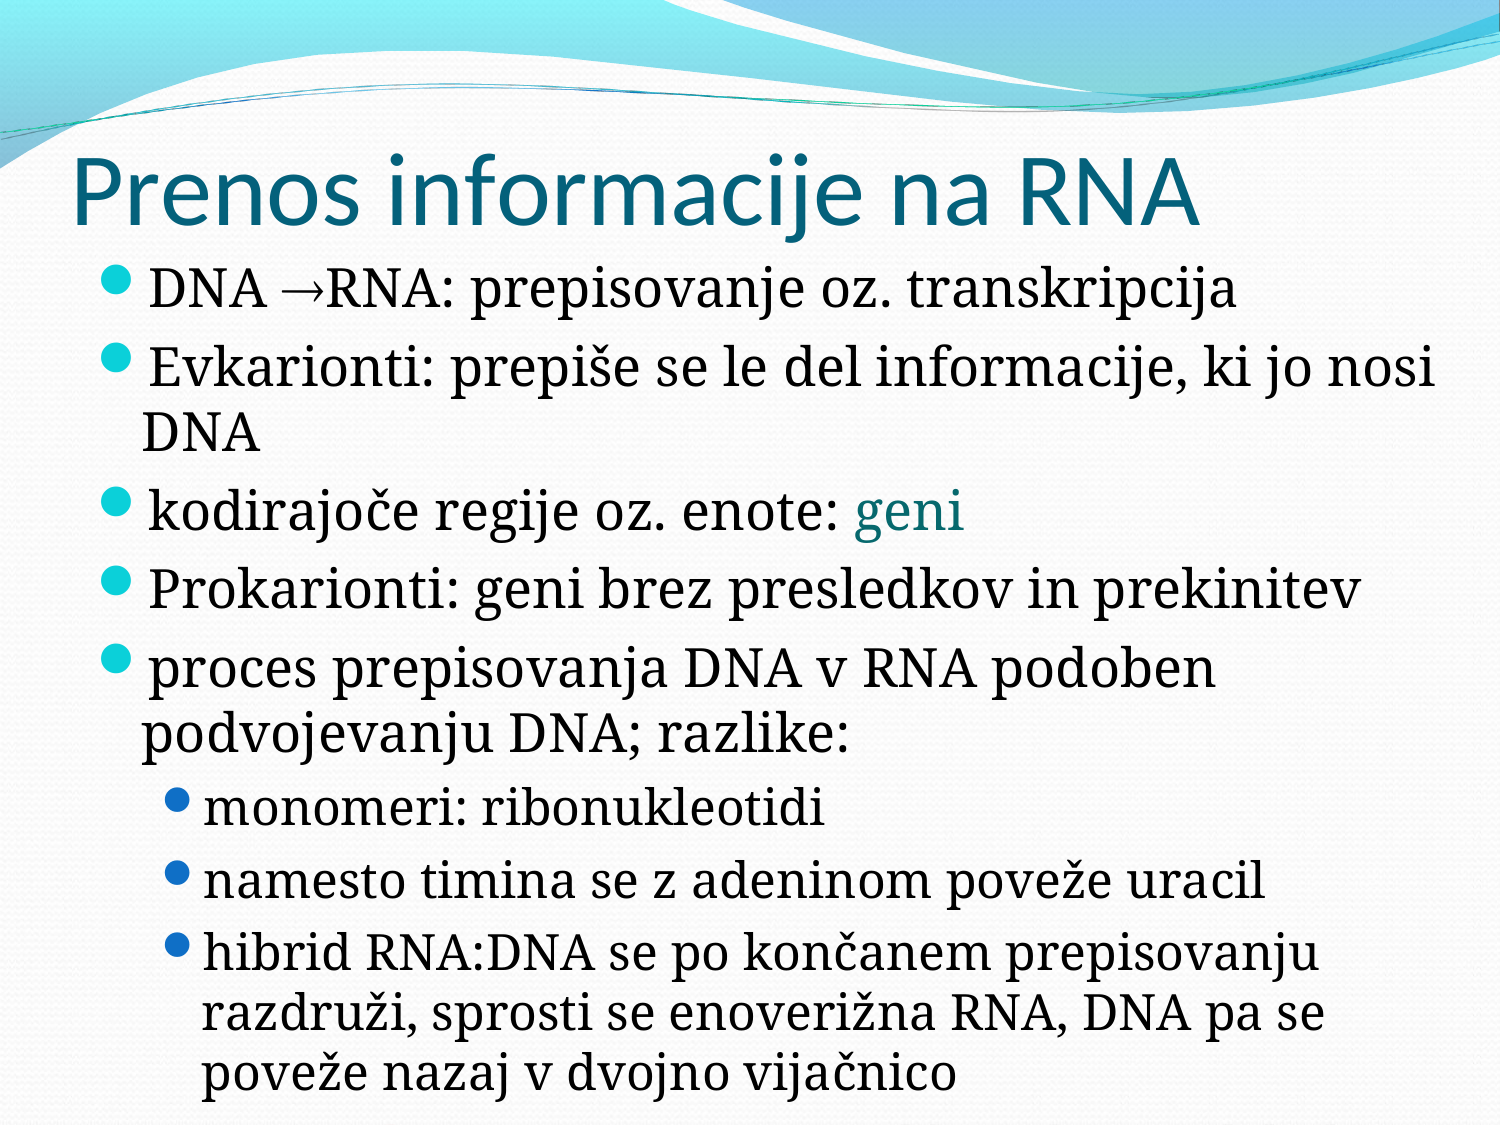

# Prenos informacije na RNA
DNA RNA: prepisovanje oz. transkripcija
Evkarionti: prepiše se le del informacije, ki jo nosi DNA
kodirajoče regije oz. enote: geni
Prokarionti: geni brez presledkov in prekinitev
proces prepisovanja DNA v RNA podoben podvojevanju DNA; razlike:
monomeri: ribonukleotidi
namesto timina se z adeninom poveže uracil
hibrid RNA:DNA se po končanem prepisovanju razdruži, sprosti se enoverižna RNA, DNA pa se poveže nazaj v dvojno vijačnico
RNA-polimeraza povezuje nukleotide v molekulo RNA